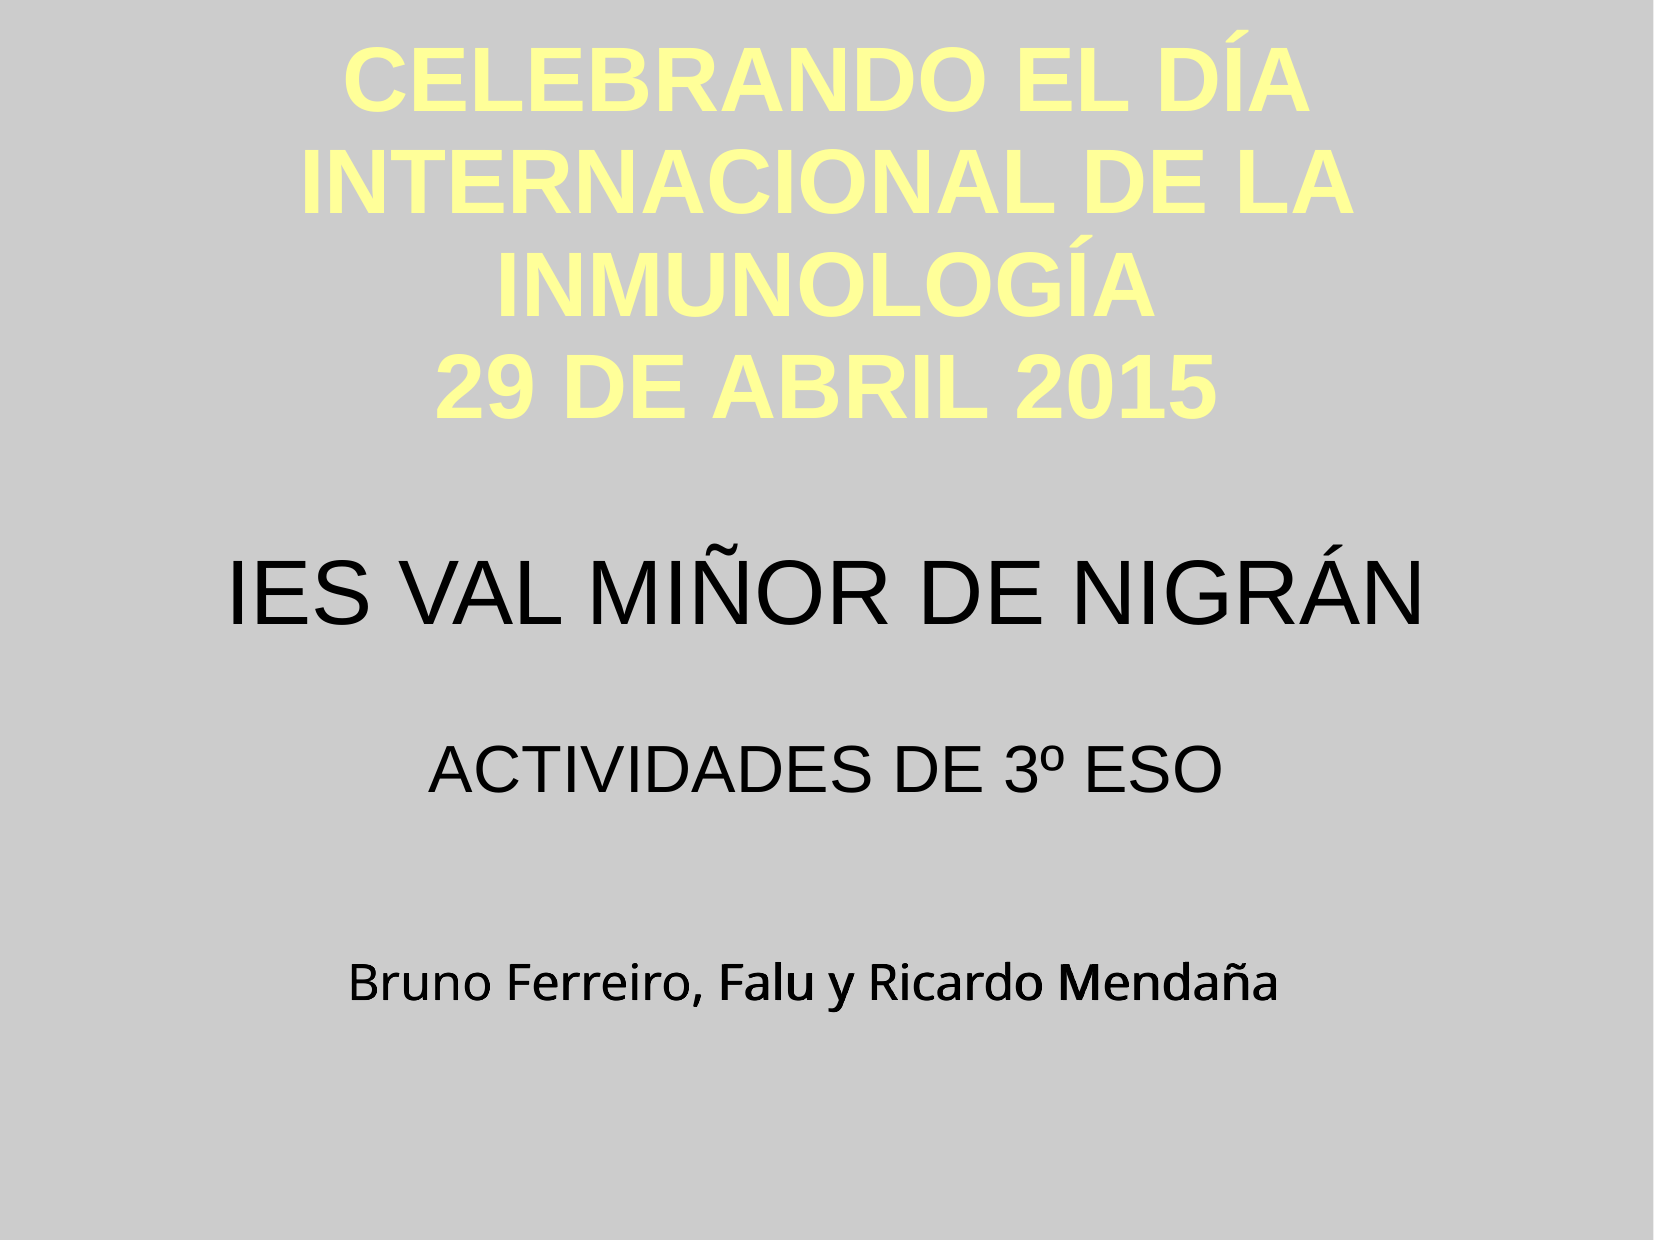

# CELEBRANDO EL DÍA INTERNACIONAL DE LA INMUNOLOGÍA 29 DE ABRIL 2015 IES VAL MIÑOR DE NIGRÁN
ACTIVIDADES DE 3º ESO
Bruno Ferreiro, Falu y Ricardo Mendaña